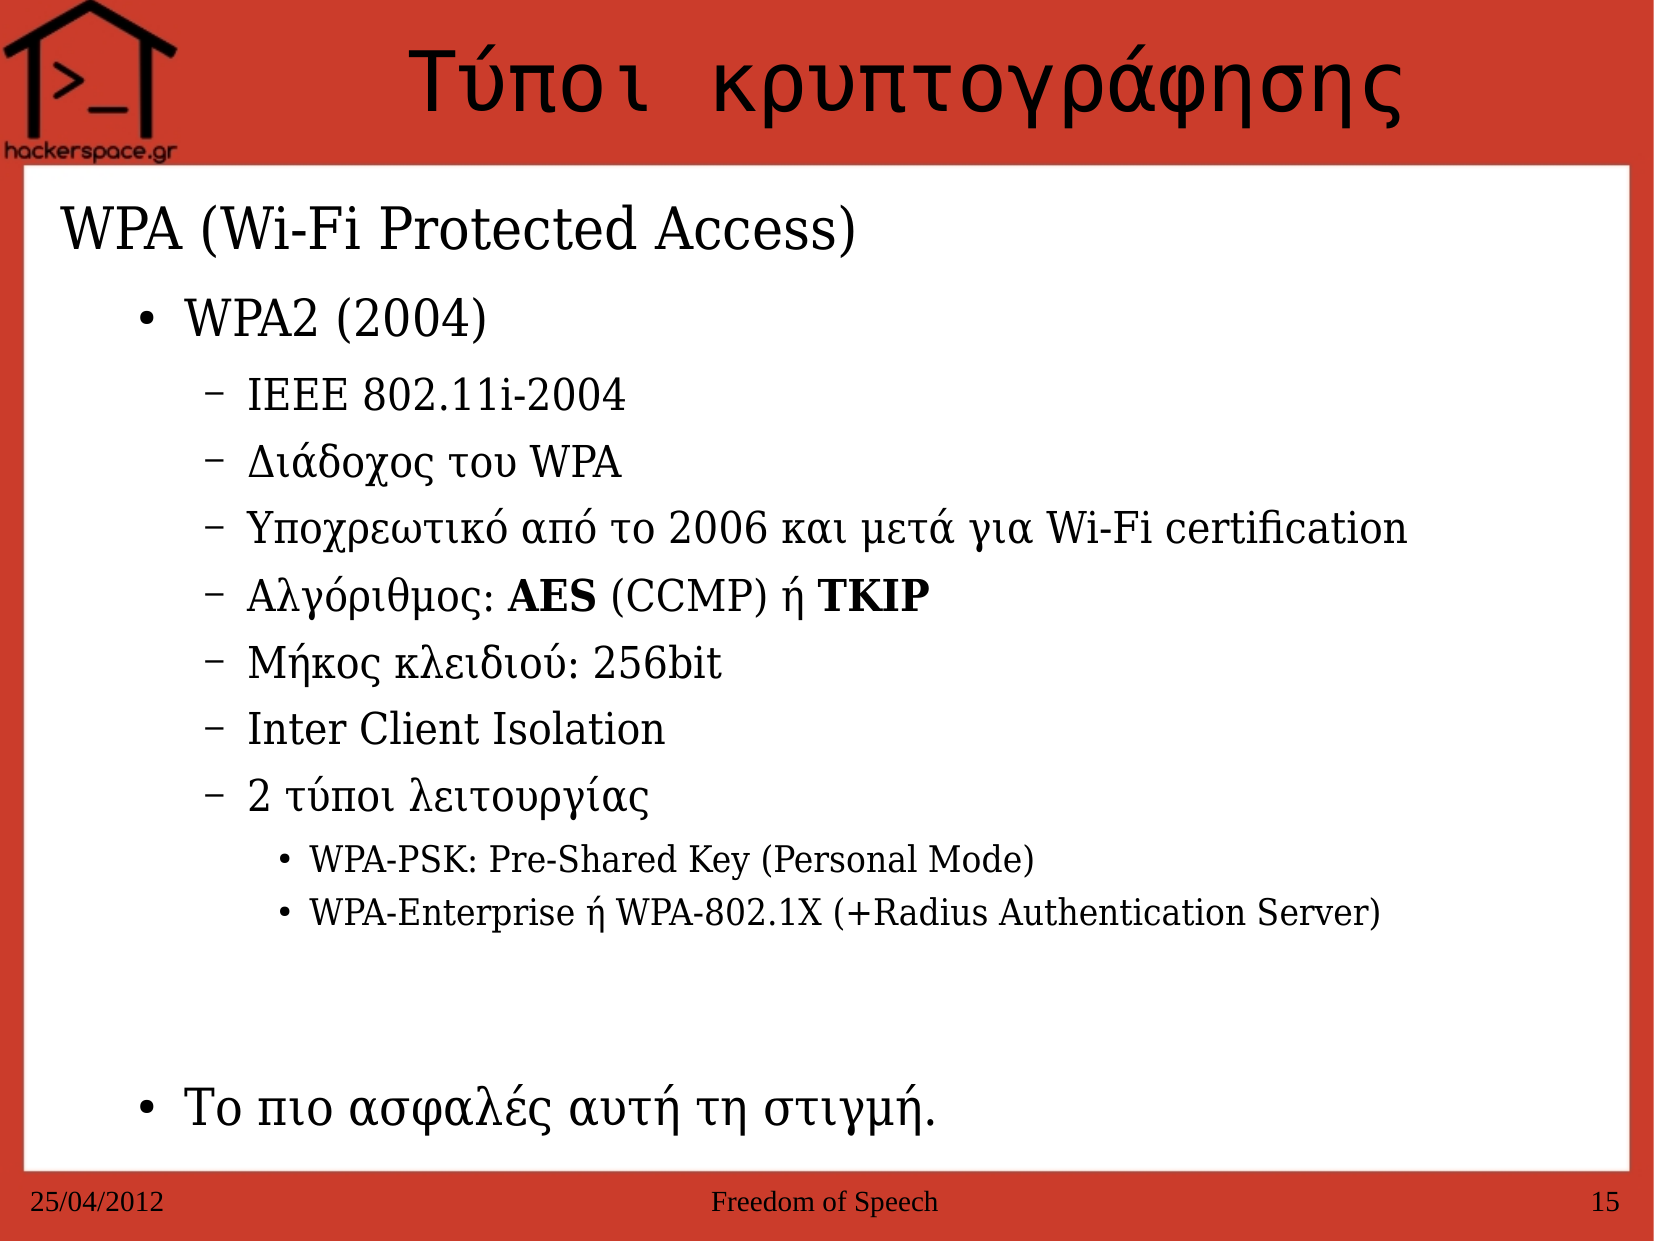

# Τύποι κρυπτογράφησης
WPA (Wi-Fi Protected Access)
WPA2 (2004)
IEEE 802.11i-2004
Διάδοχος του WPA
Υποχρεωτικό από το 2006 και μετά για Wi-Fi certification
Αλγόριθμος: AES (CCMP) ή TKIP
Μήκος κλειδιού: 256bit
Inter Client Isolation
2 τύποι λειτουργίας
WPA-PSK: Pre-Shared Key (Personal Mode)
WPA-Enterprise ή WPA-802.1X (+Radius Authentication Server)
Το πιο ασφαλές αυτή τη στιγμή.
25/04/2012
Freedom of Speech
15